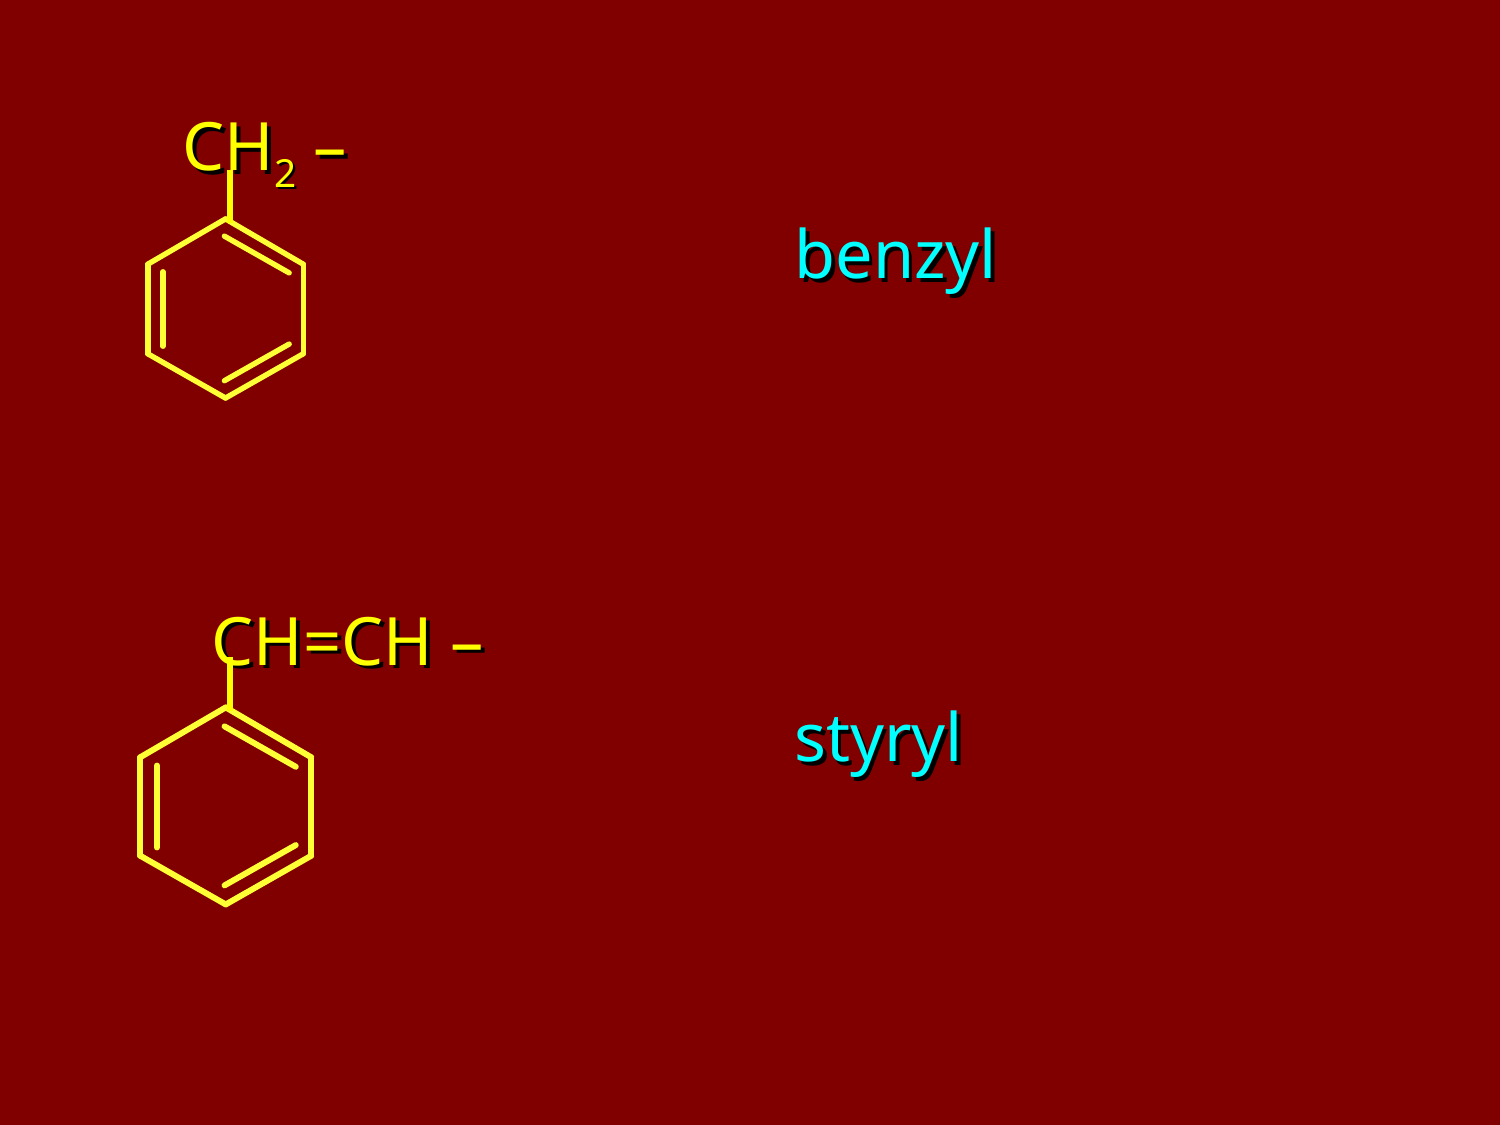

CH2 –
 		benzyl
		 CH=CH –
						styryl
#